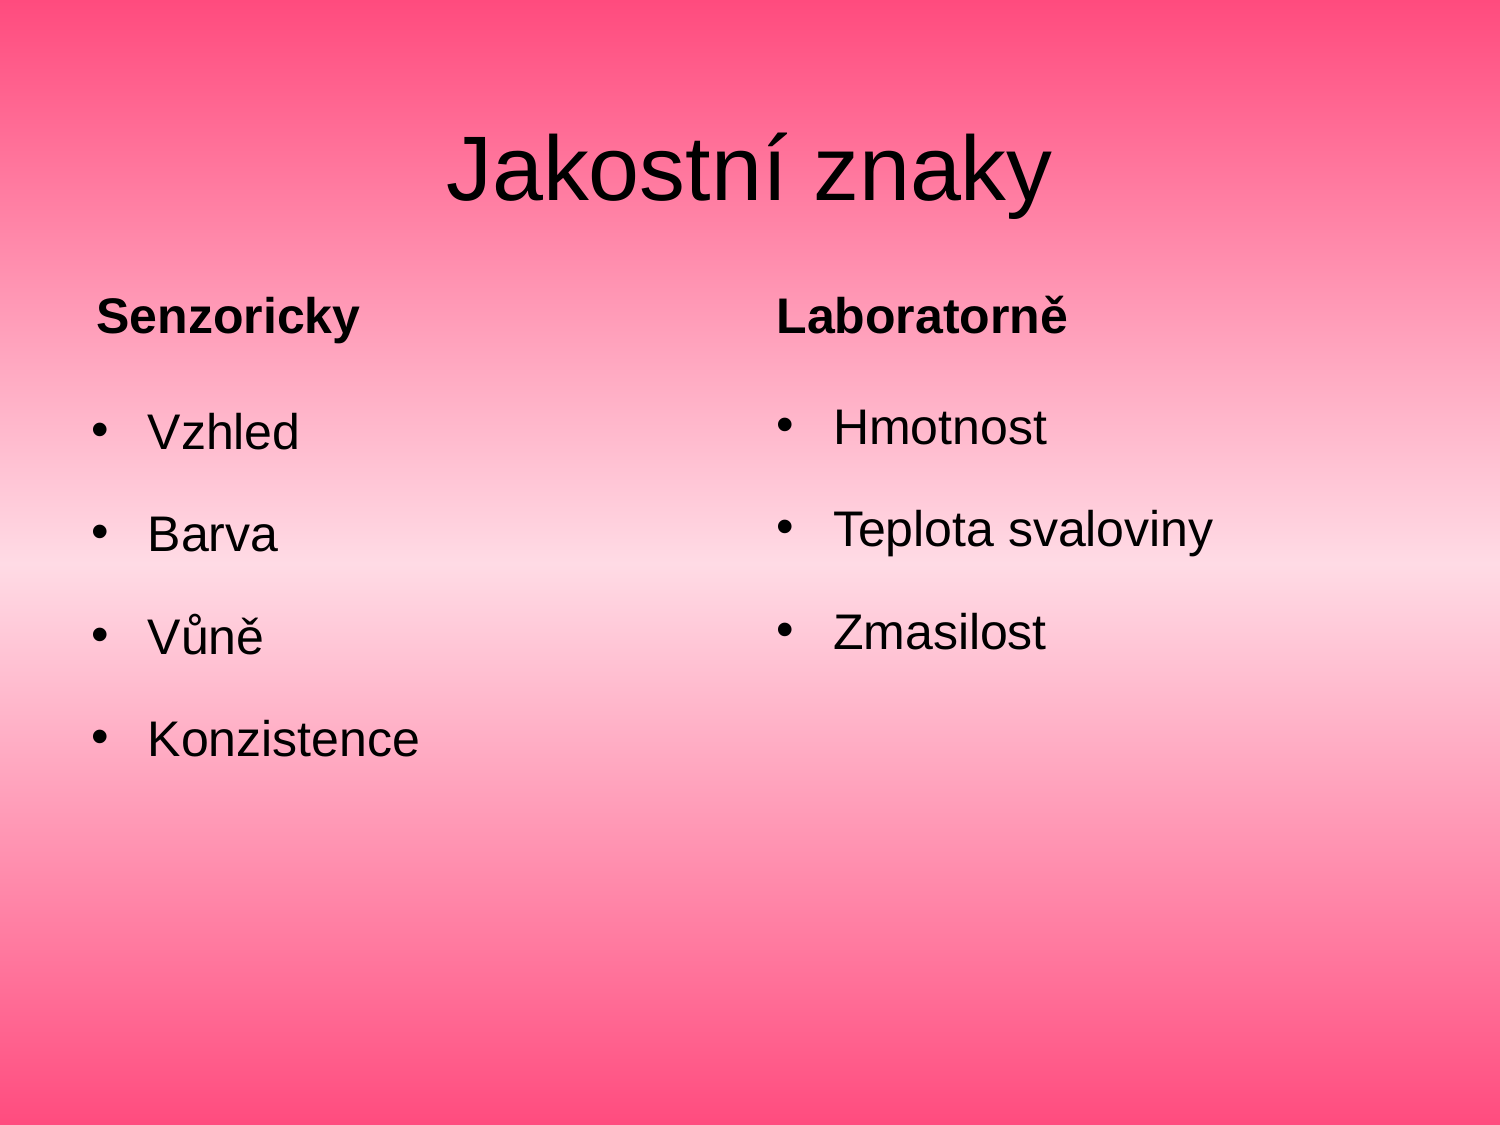

# Jakostní znaky
Senzoricky
Laboratorně
Hmotnost
Teplota svaloviny
Zmasilost
Vzhled
Barva
Vůně
Konzistence